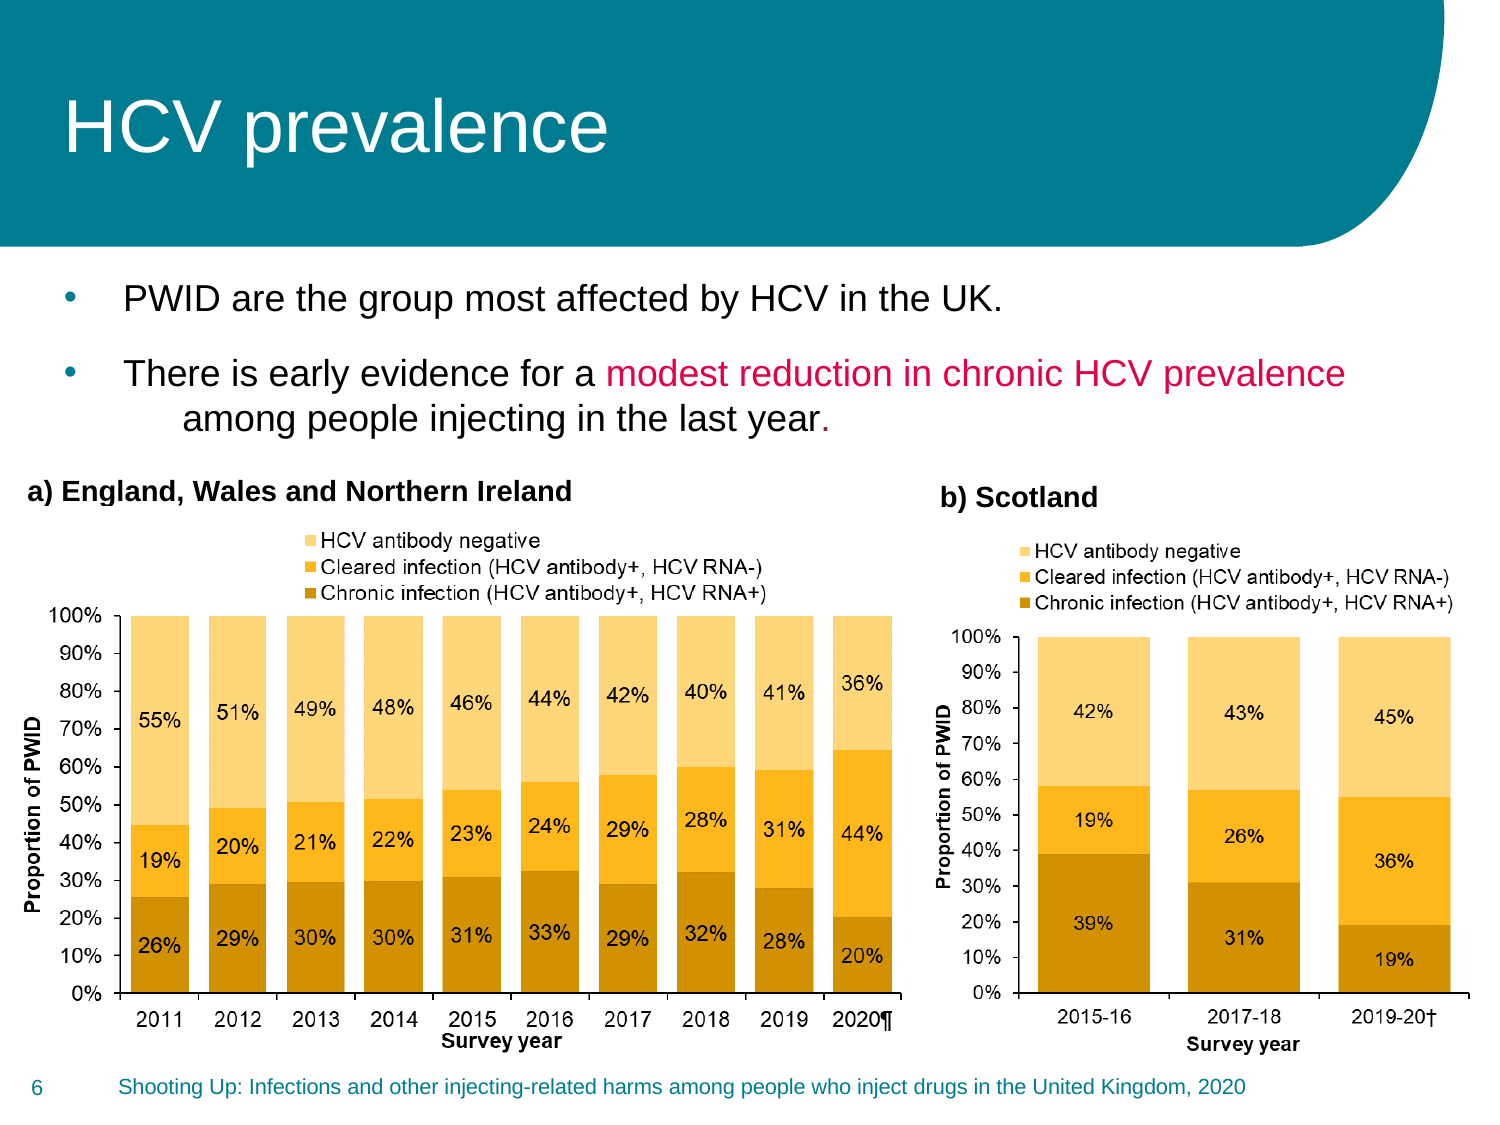

HCV prevalence
PWID are the group most affected by HCV in the UK.
There is early evidence for a modest reduction in chronic HCV prevalence among people injecting in the last year.
a) England, Wales and Northern Ireland
b) Scotland
1
Shooting Up: Infections and other injecting-related harms among people who inject drugs in the United Kingdom, 2020